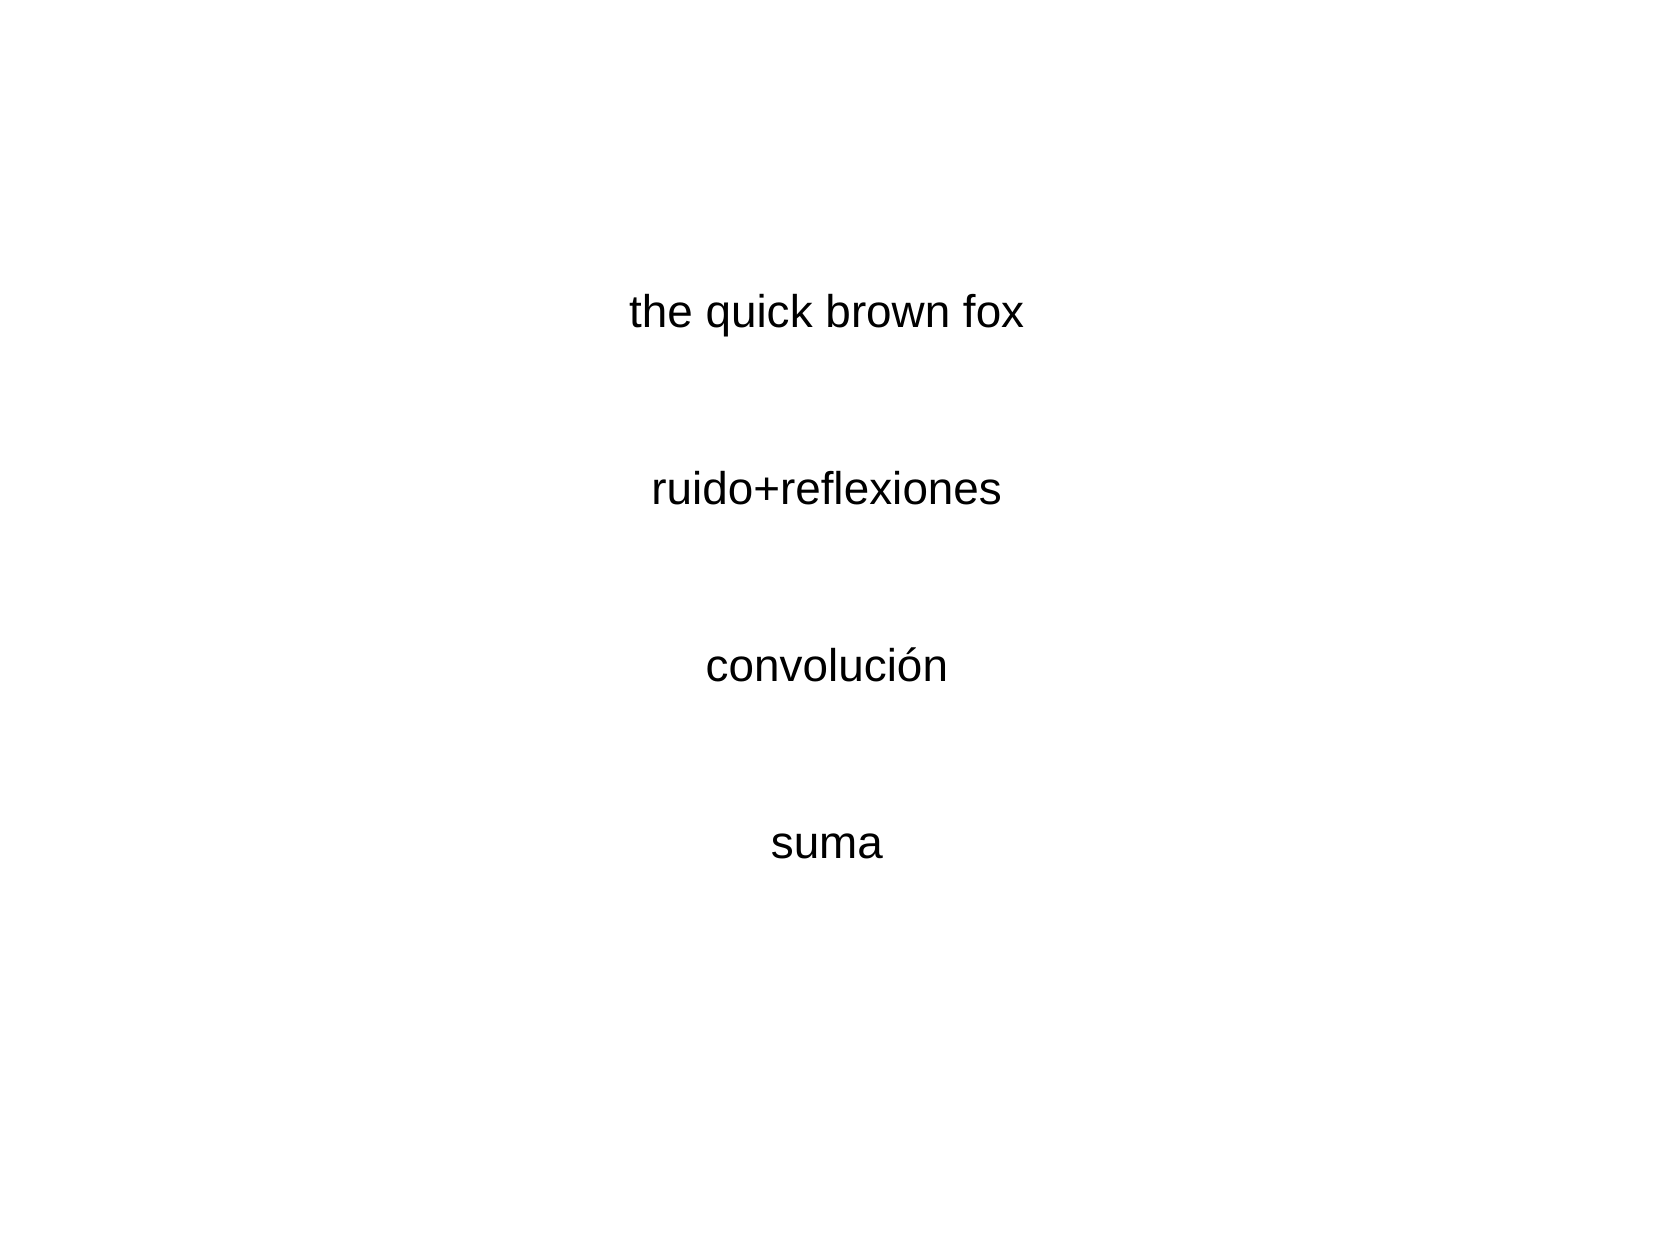

# the quick brown fox
ruido+reflexiones
convolución
suma